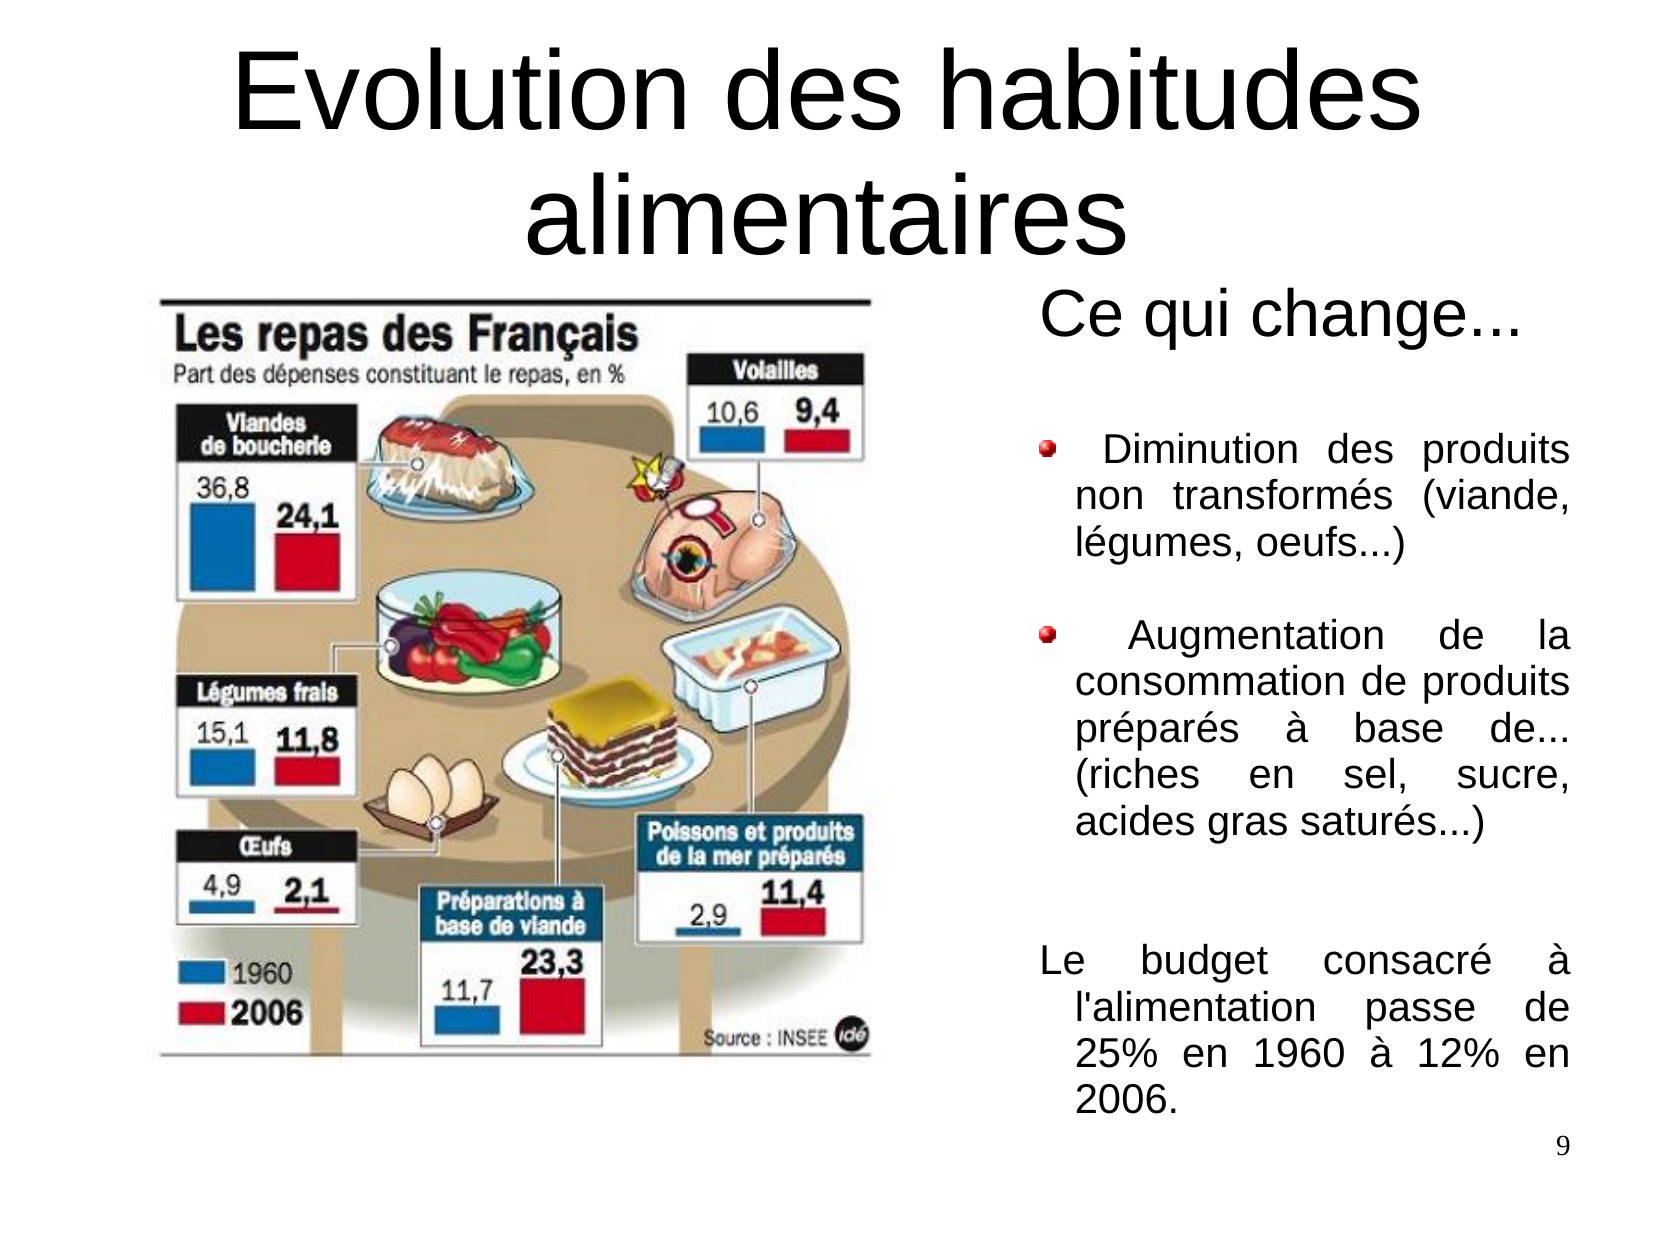

# Evolution des habitudes alimentaires
Ce qui change...
 Diminution des produits non transformés (viande, légumes, oeufs...)
 Augmentation de la consommation de produits préparés à base de... (riches en sel, sucre, acides gras saturés...)
Le budget consacré à l'alimentation passe de 25% en 1960 à 12% en 2006.
9